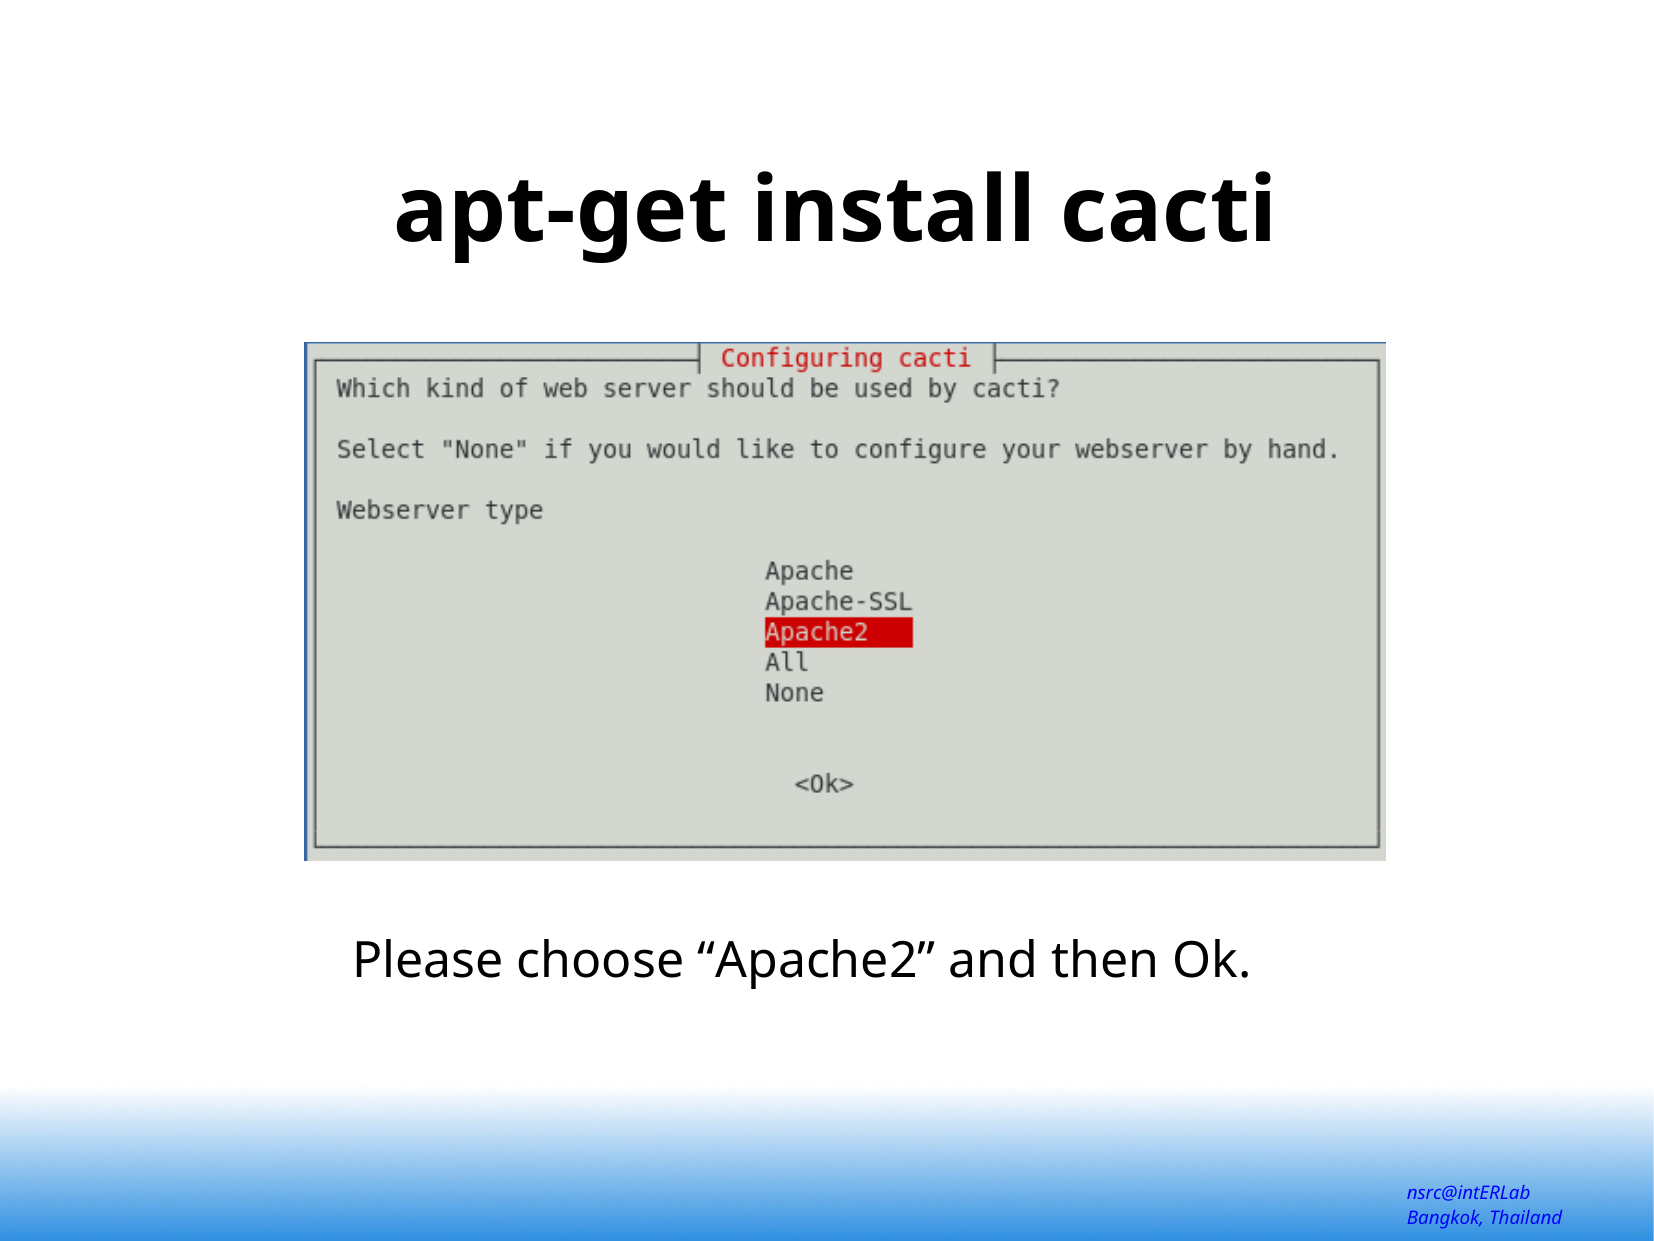

# apt-get install cacti
Please choose “Apache2” and then Ok.